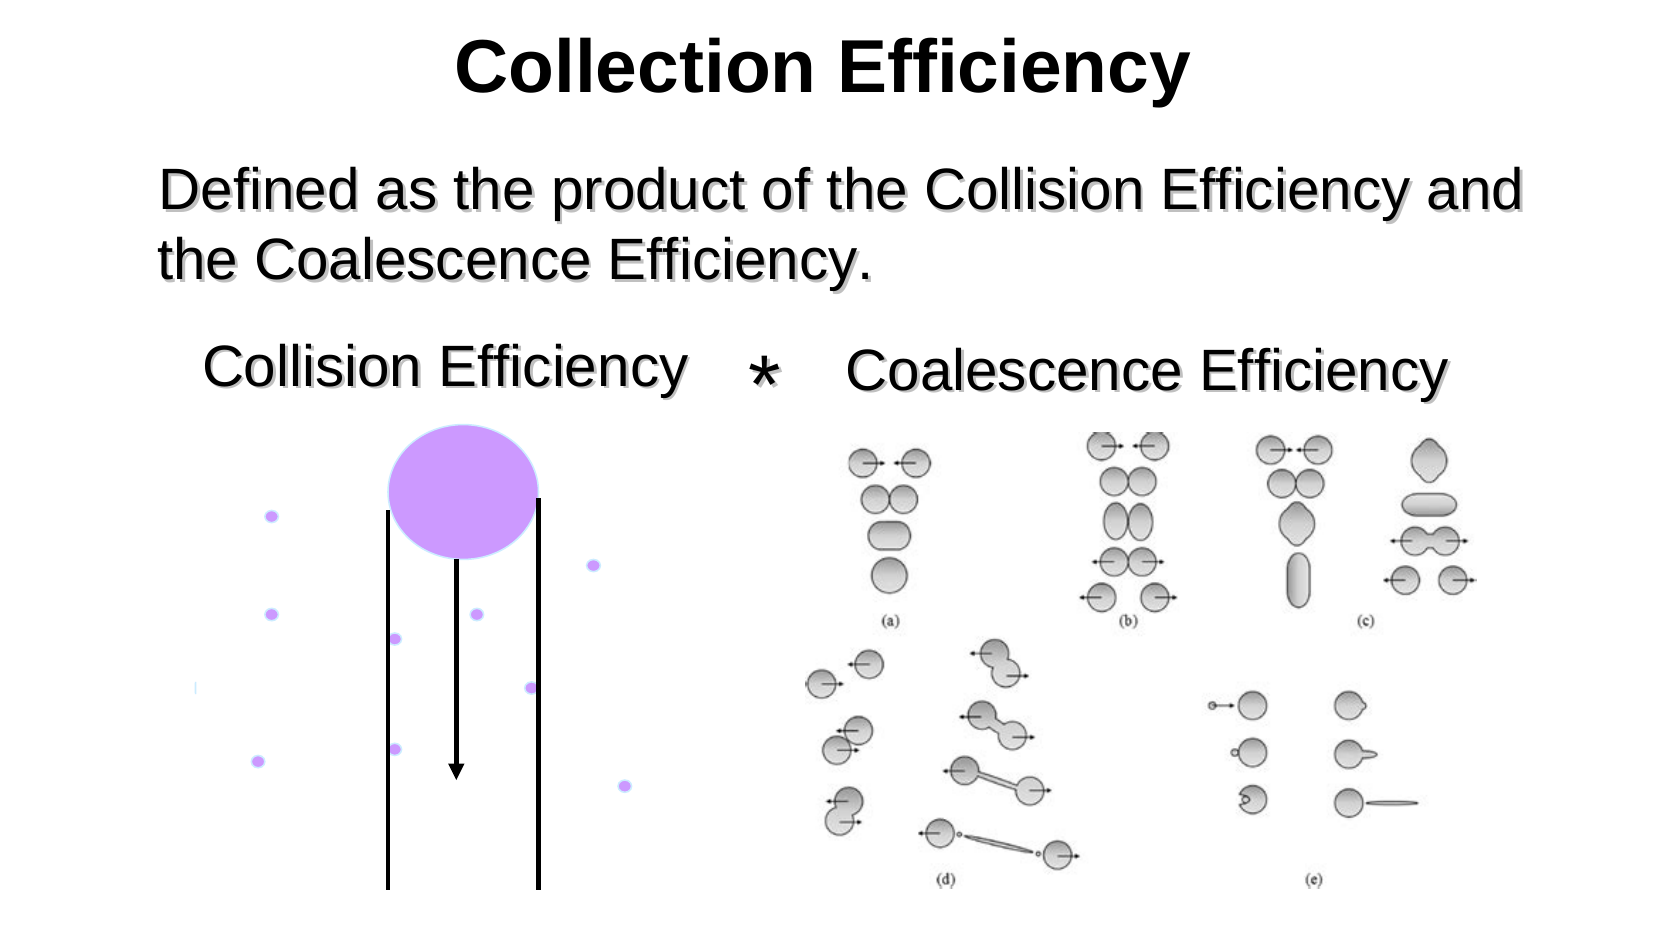

# Collection Efficiency
Defined as the product of the Collision Efficiency and the Coalescence Efficiency.
Collision Efficiency
*
Coalescence Efficiency
Condensation Produces Drops to Small to Precipitate